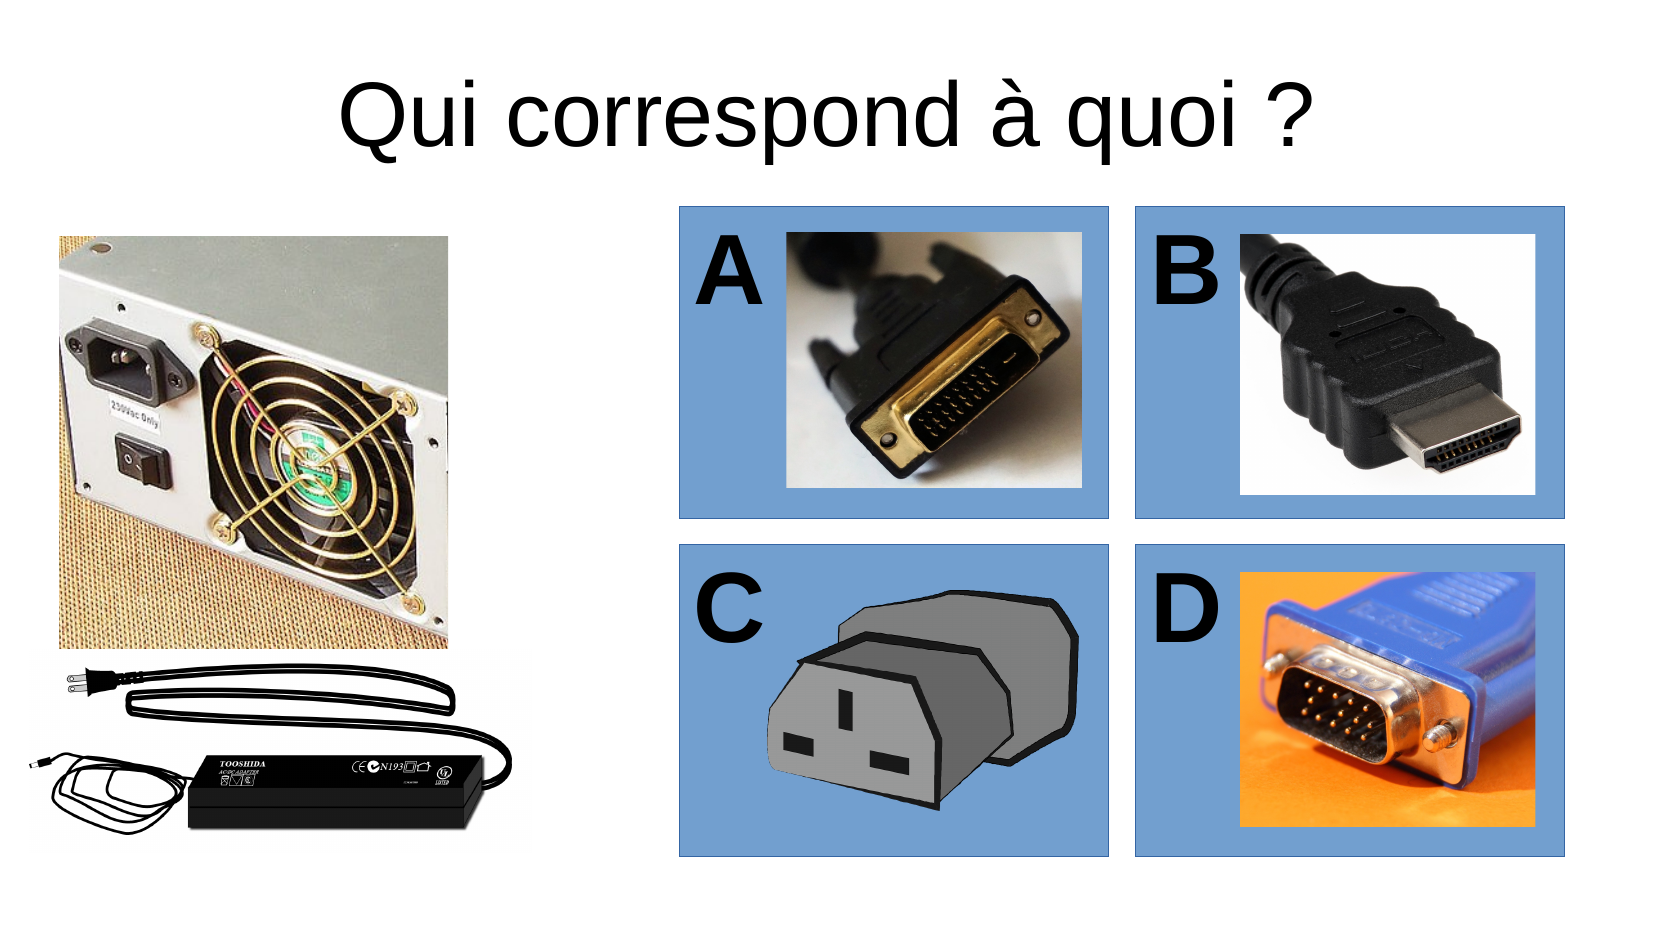

# Qui correspond à quoi ?
A
B
C
D